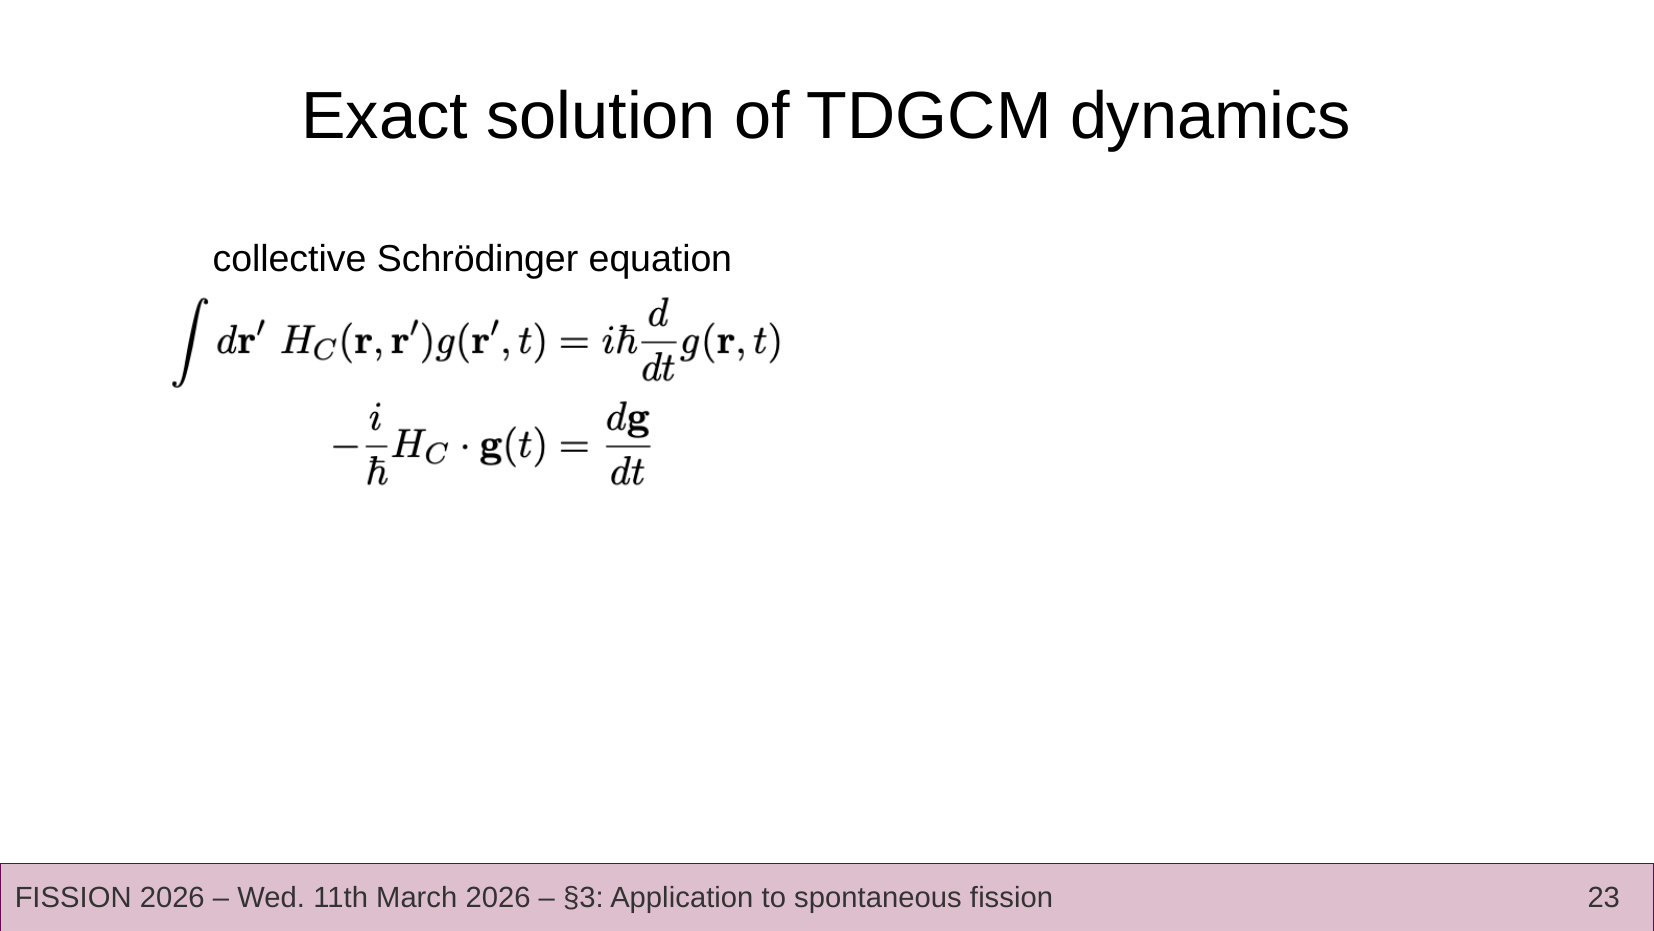

# Exact solution of TDGCM dynamics
collective Schrödinger equation
FISSION 2026 – Wed. 11th March 2026 – §3: Application to spontaneous fission